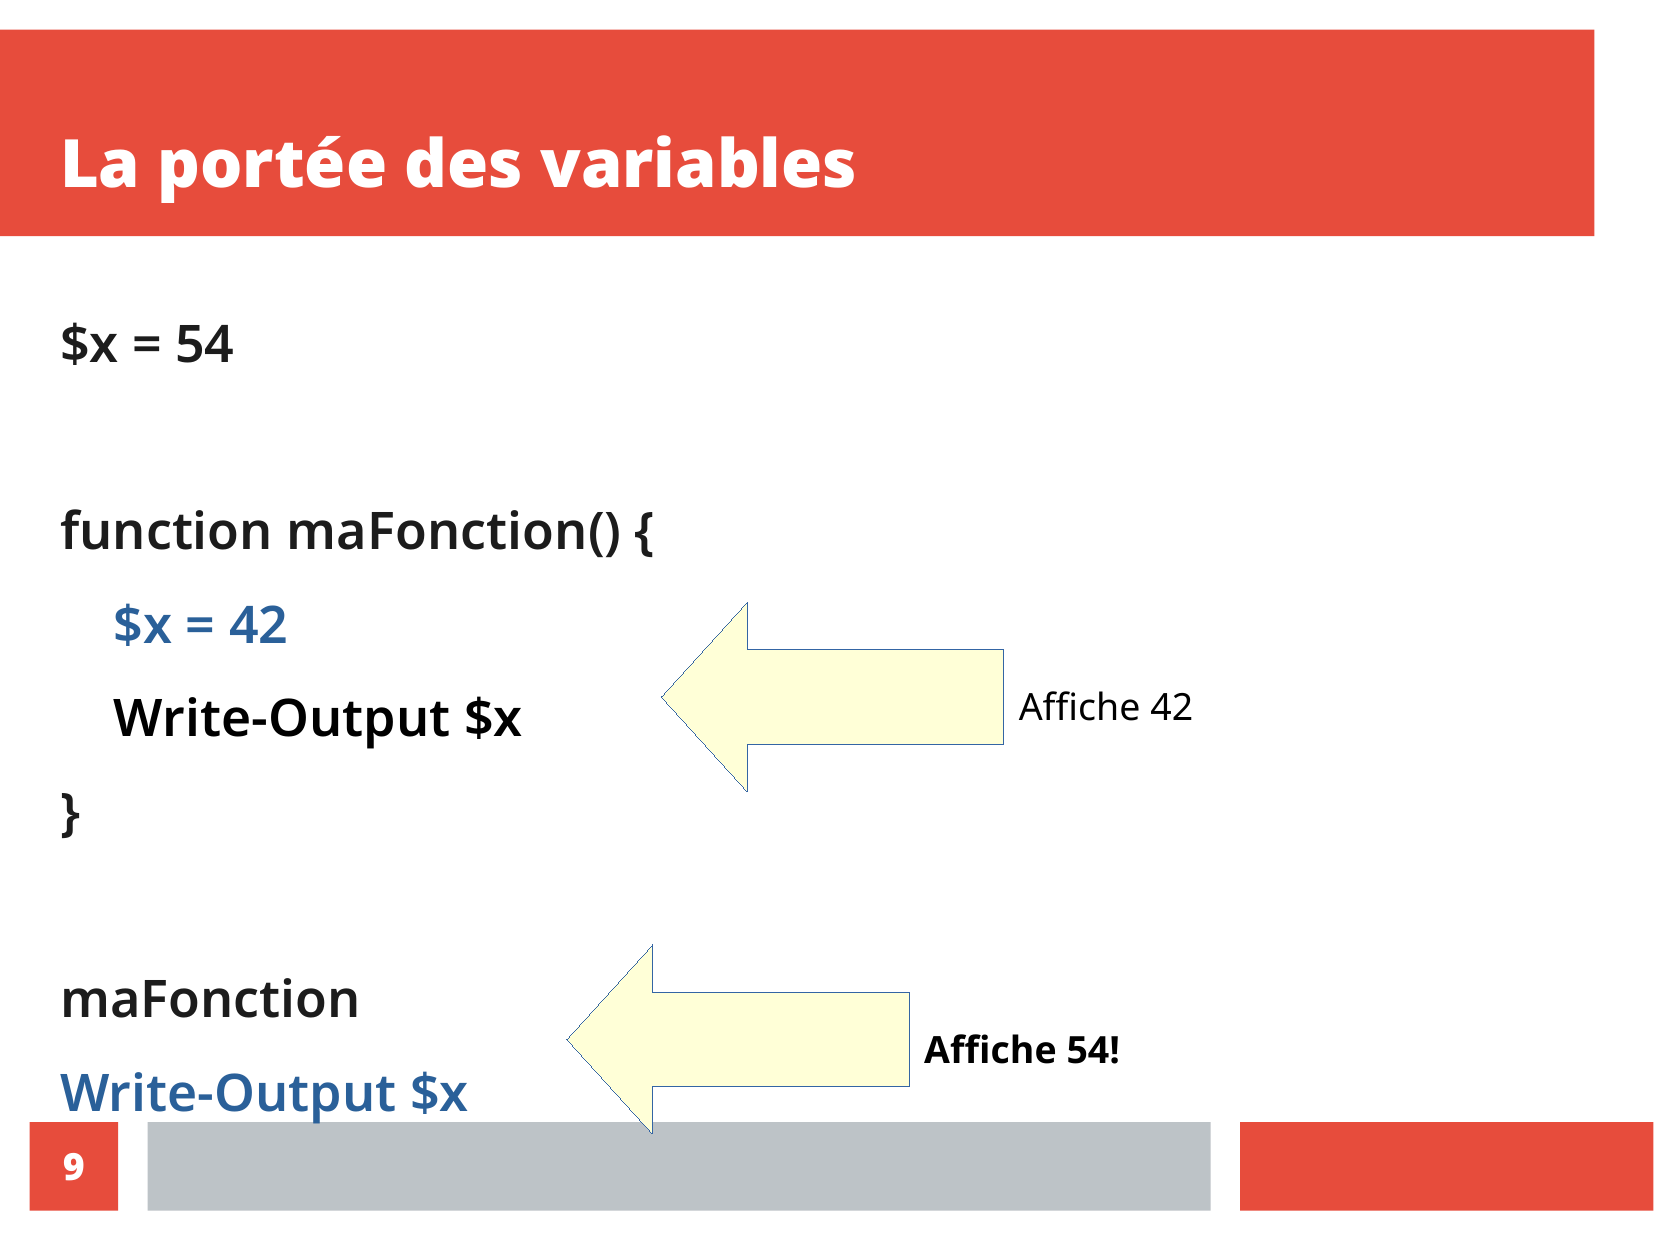

# La portée des variables
$x = 54
function maFonction() {
 $x = 42
 Write-Output $x
}
maFonction
Write-Output $x
Affiche 42
Affiche 54!
9